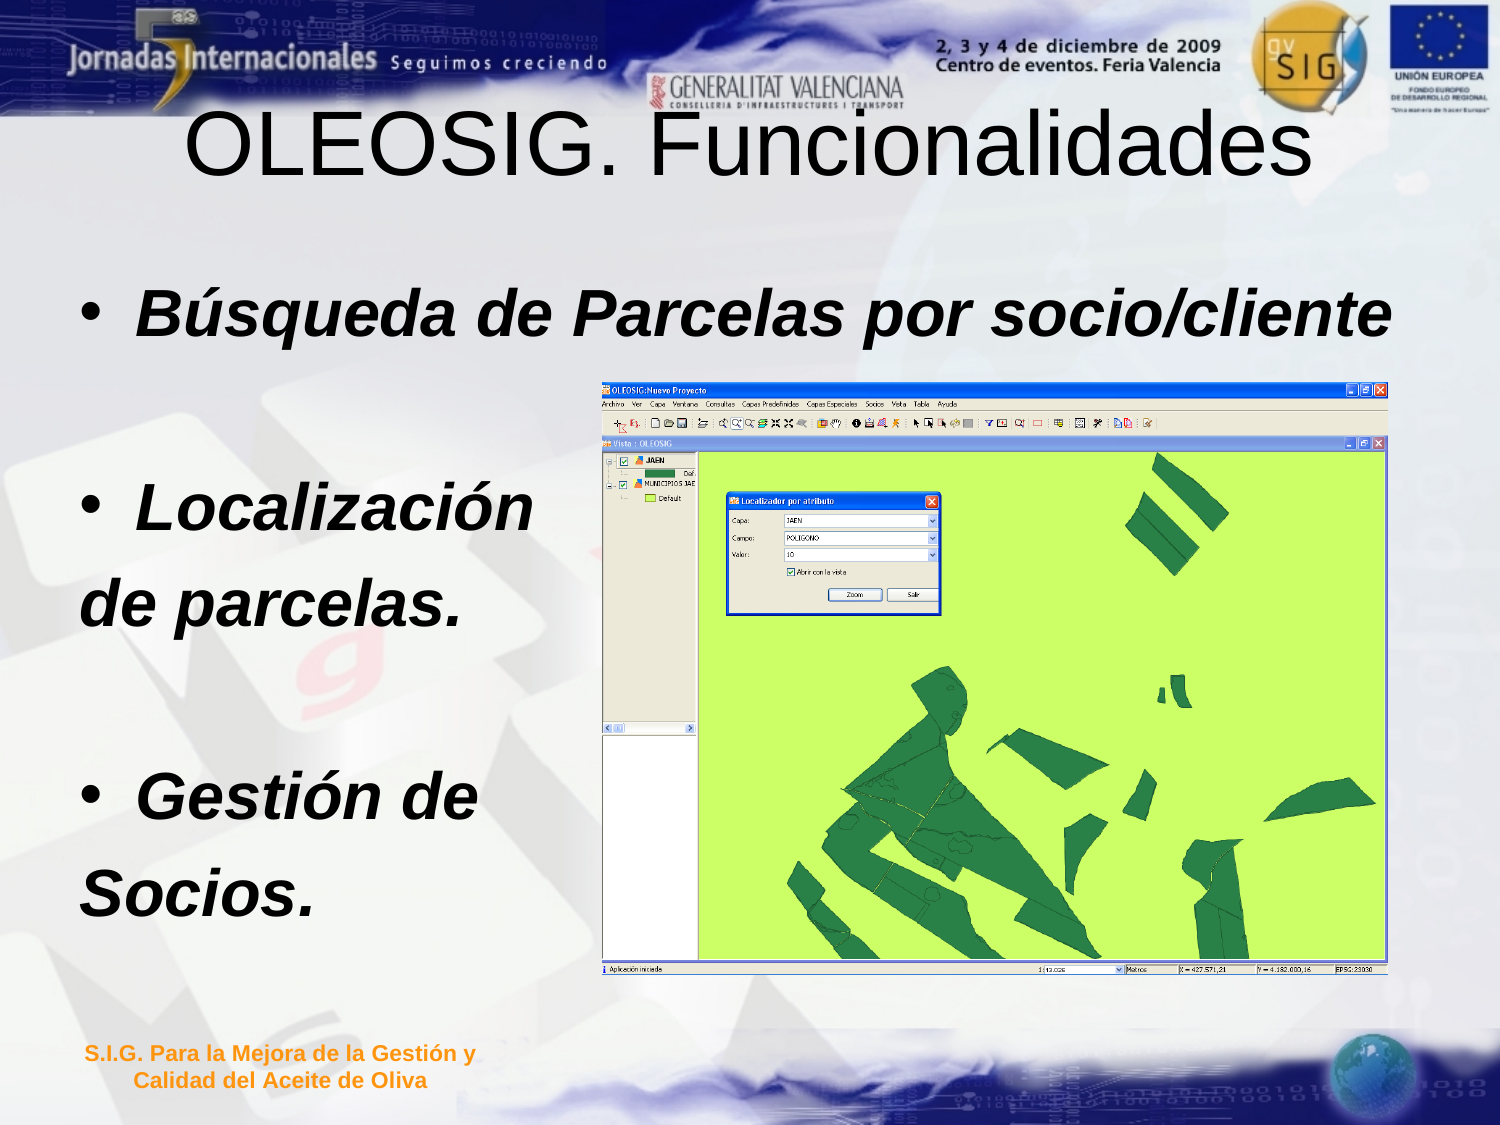

# OLEOSIG. Funcionalidades
Búsqueda de Parcelas por socio/cliente
Localización
de parcelas.
Gestión de
Socios.
S.I.G. Para la Mejora de la Gestión y Calidad del Aceite de Oliva